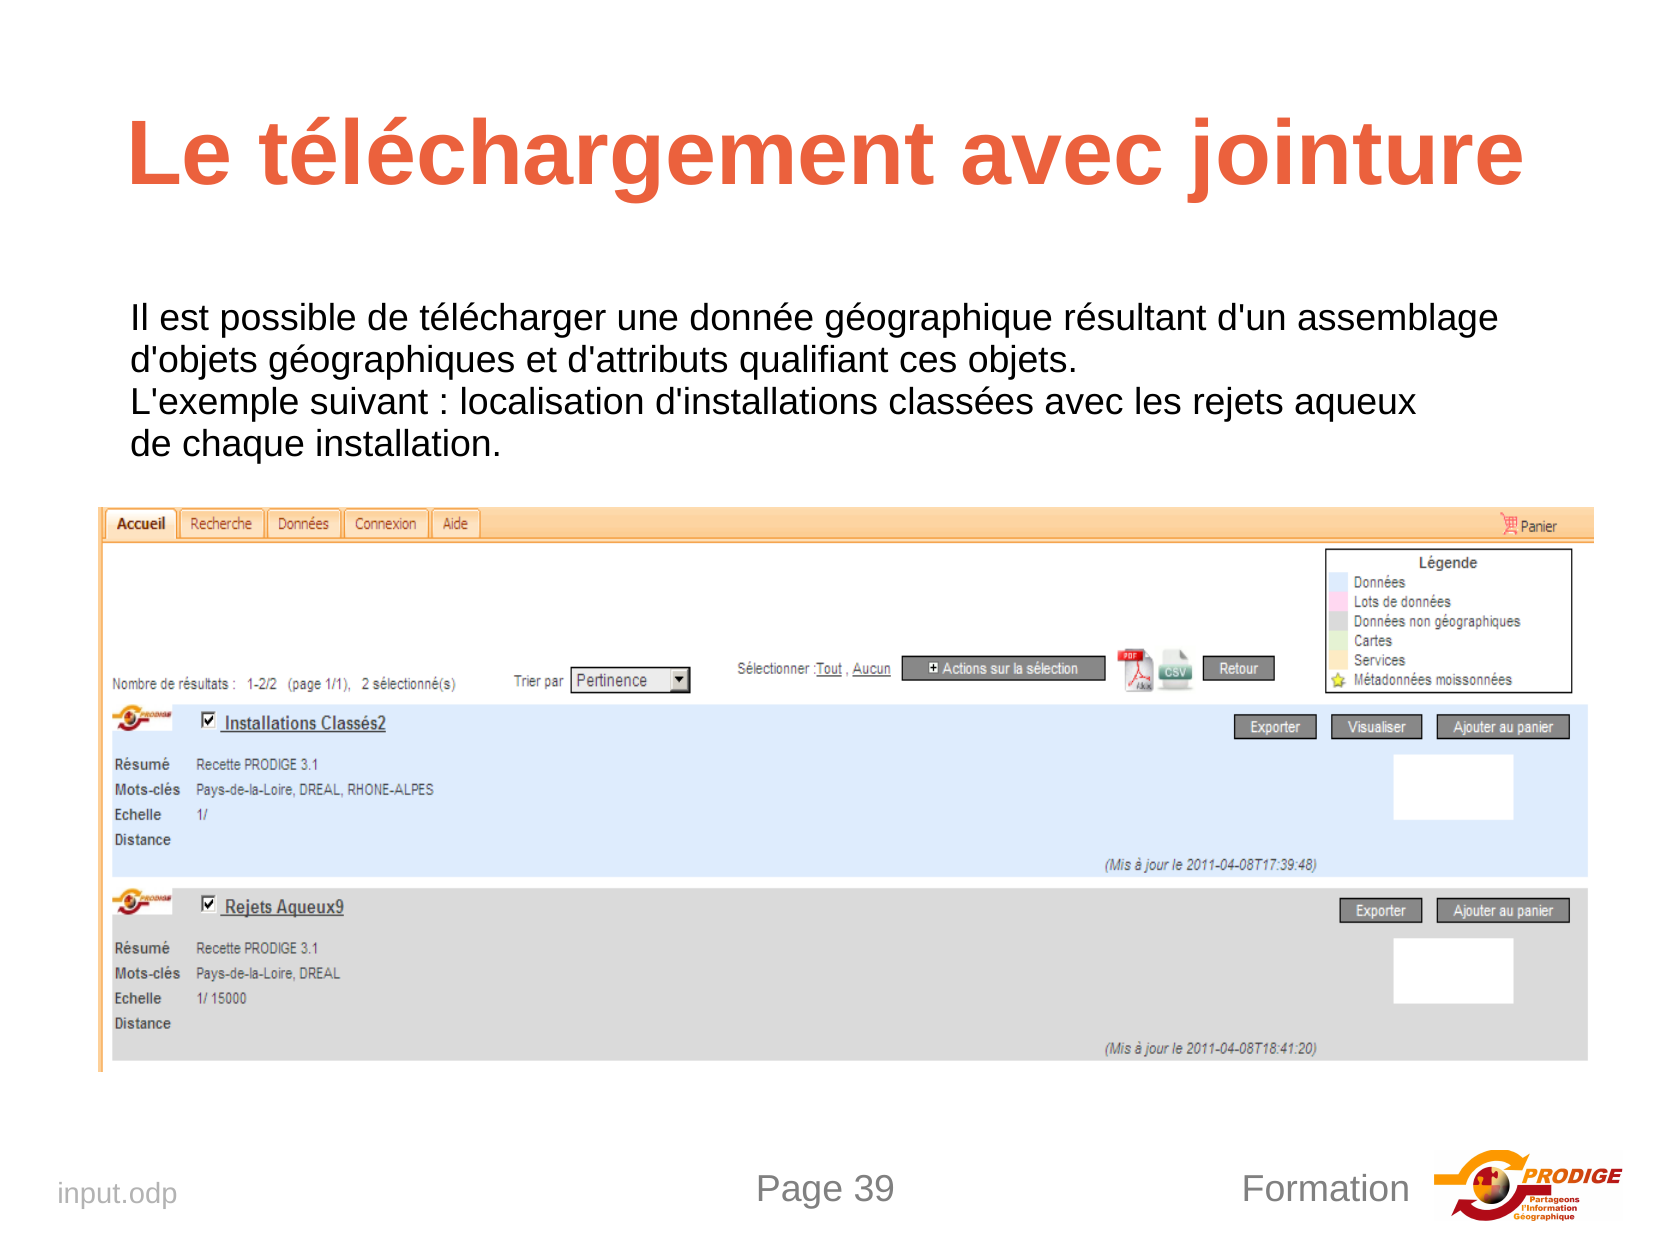

# Le téléchargement avec jointure
Il est possible de télécharger une donnée géographique résultant d'un assemblage
d'objets géographiques et d'attributs qualifiant ces objets.
L'exemple suivant : localisation d'installations classées avec les rejets aqueux
de chaque installation.